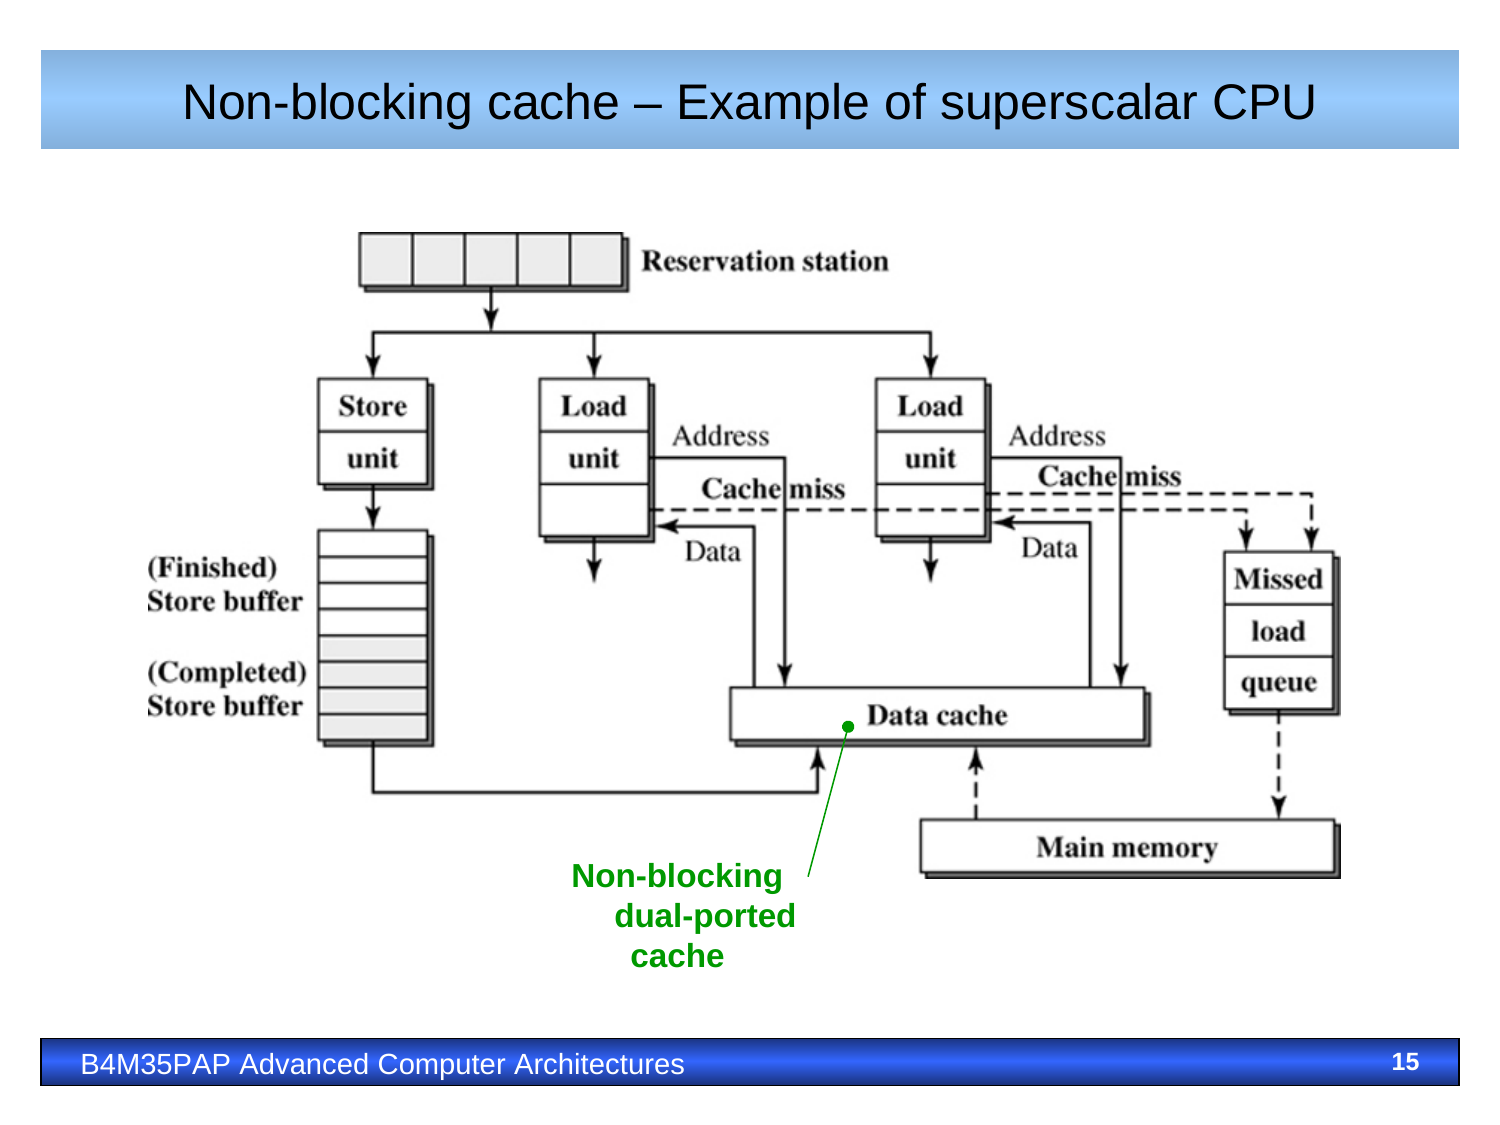

# Non-blocking cache – Example of superscalar CPU
Non-blocking dual-ported
cache